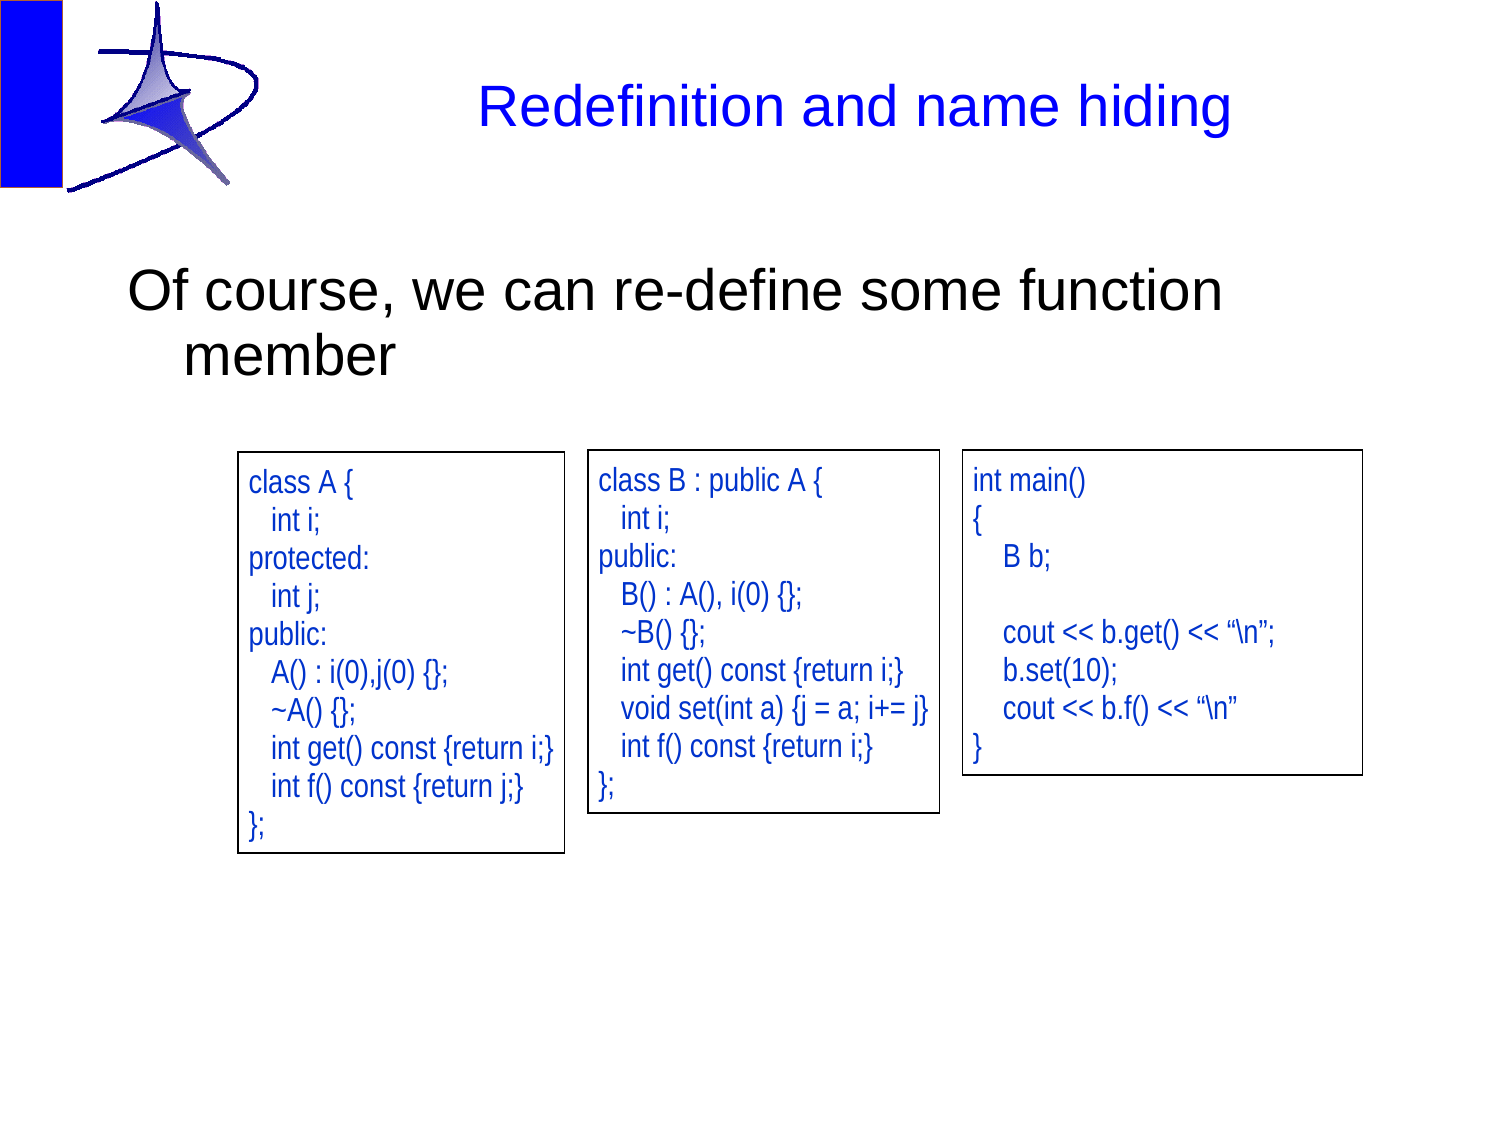

# Redefinition and name hiding
Of course, we can re-define some function member
class B : public A {
 int i;
public:
 B() : A(), i(0) {};
 ~B() {};
 int get() const {return i;}
 void set(int a) {j = a; i+= j}
 int f() const {return i;}
};
int main()
{
 B b;
 cout << b.get() << “\n”;
 b.set(10);
 cout << b.f() << “\n”
}
class A {
 int i;
protected:
 int j;
public:
 A() : i(0),j(0) {};
 ~A() {};
 int get() const {return i;}
 int f() const {return j;}
};